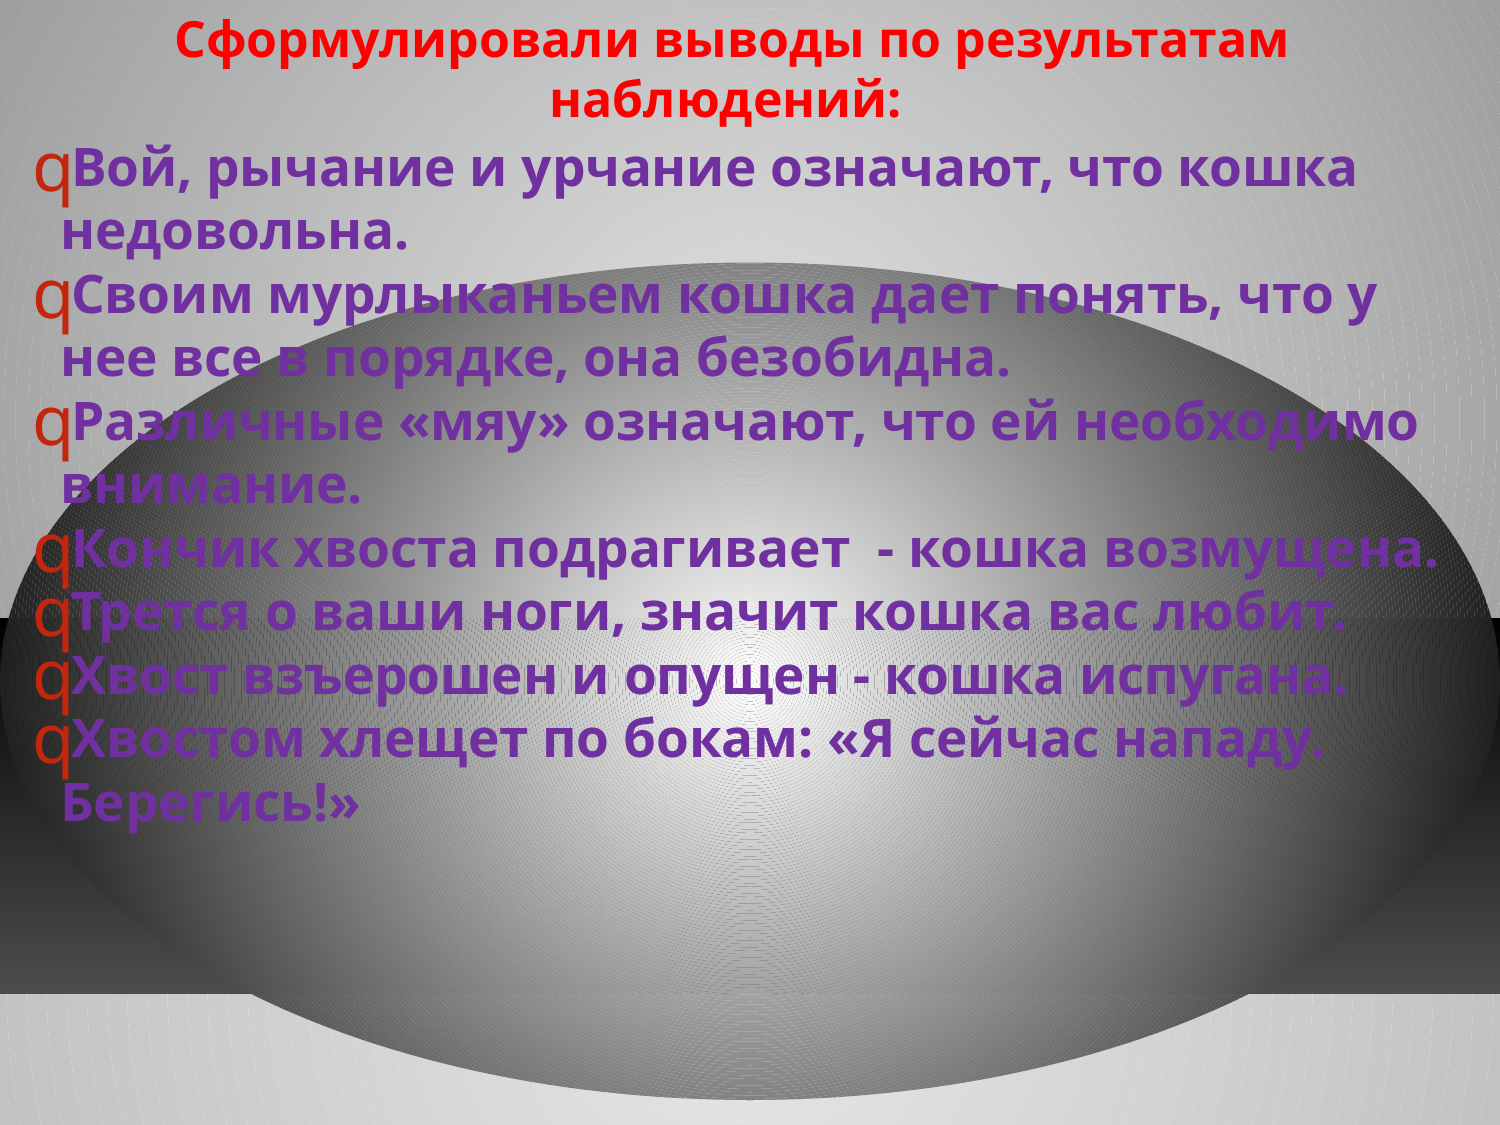

Сформулировали выводы по результатам наблюдений:
# Вой, рычание и урчание означают, что кошка недовольна.
Своим мурлыканьем кошка дает понять, что у нее все в порядке, она безобидна.
Различные «мяу» означают, что ей необходимо внимание.
Кончик хвоста подрагивает - кошка возмущена.
Трется о ваши ноги, значит кошка вас любит.
Хвост взъерошен и опущен - кошка испугана.
Хвостом хлещет по бокам: «Я сейчас нападу. Берегись!»